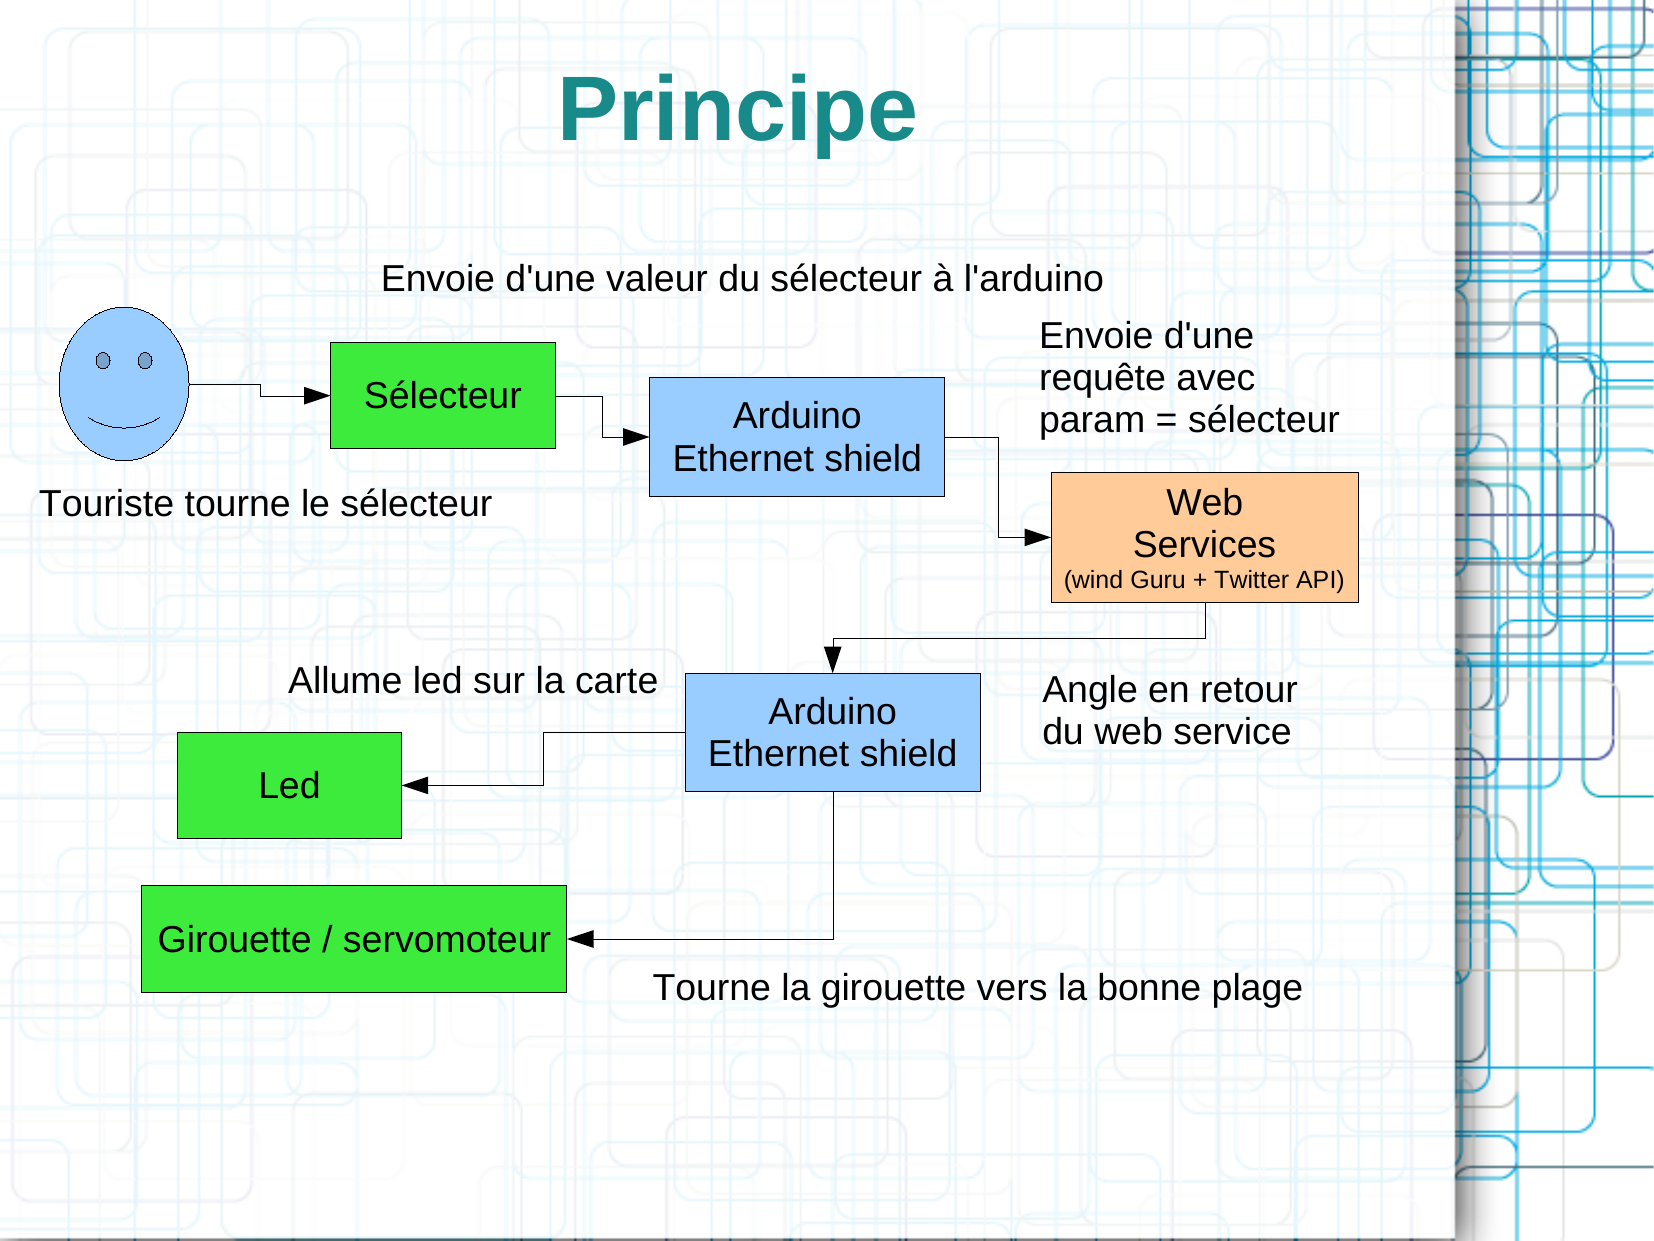

# Principe
Envoie d'une valeur du sélecteur à l'arduino
Envoie d'une requête avec param = sélecteur
Sélecteur
Arduino
Ethernet shield
Web
Services
(wind Guru + Twitter API)
Touriste tourne le sélecteur
Allume led sur la carte
Angle en retour du web service
Arduino
Ethernet shield
Led
Girouette / servomoteur
Tourne la girouette vers la bonne plage